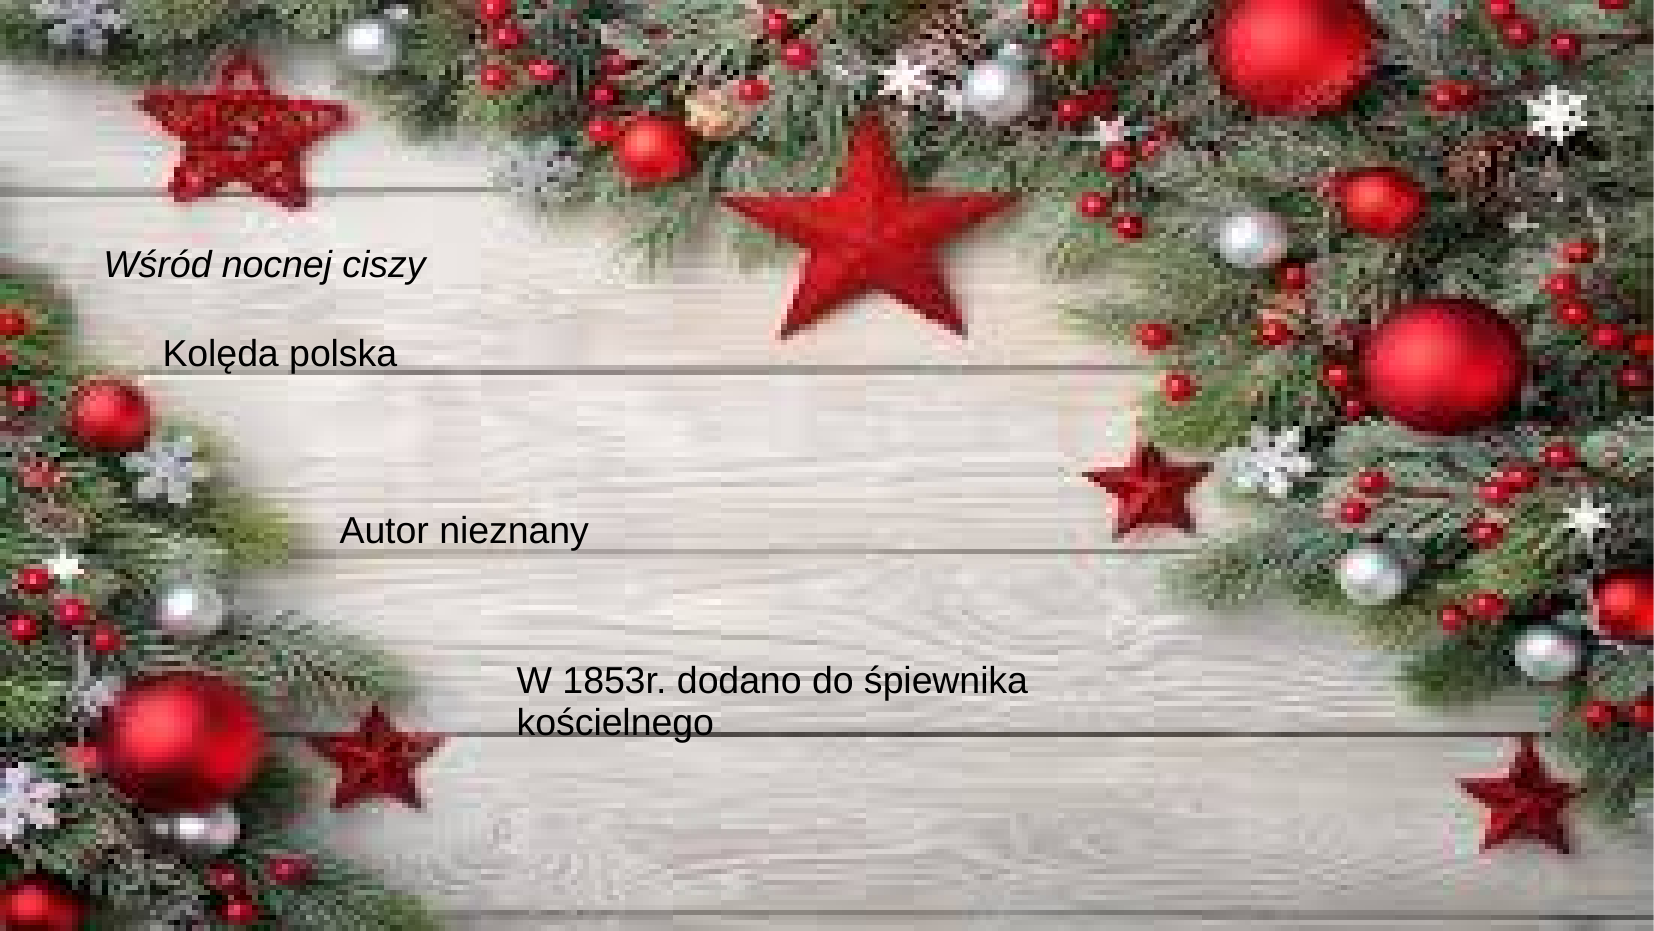

Wśród nocnej ciszy
Kolęda polska
Autor nieznany
W 1853r. dodano do śpiewnika kościelnego